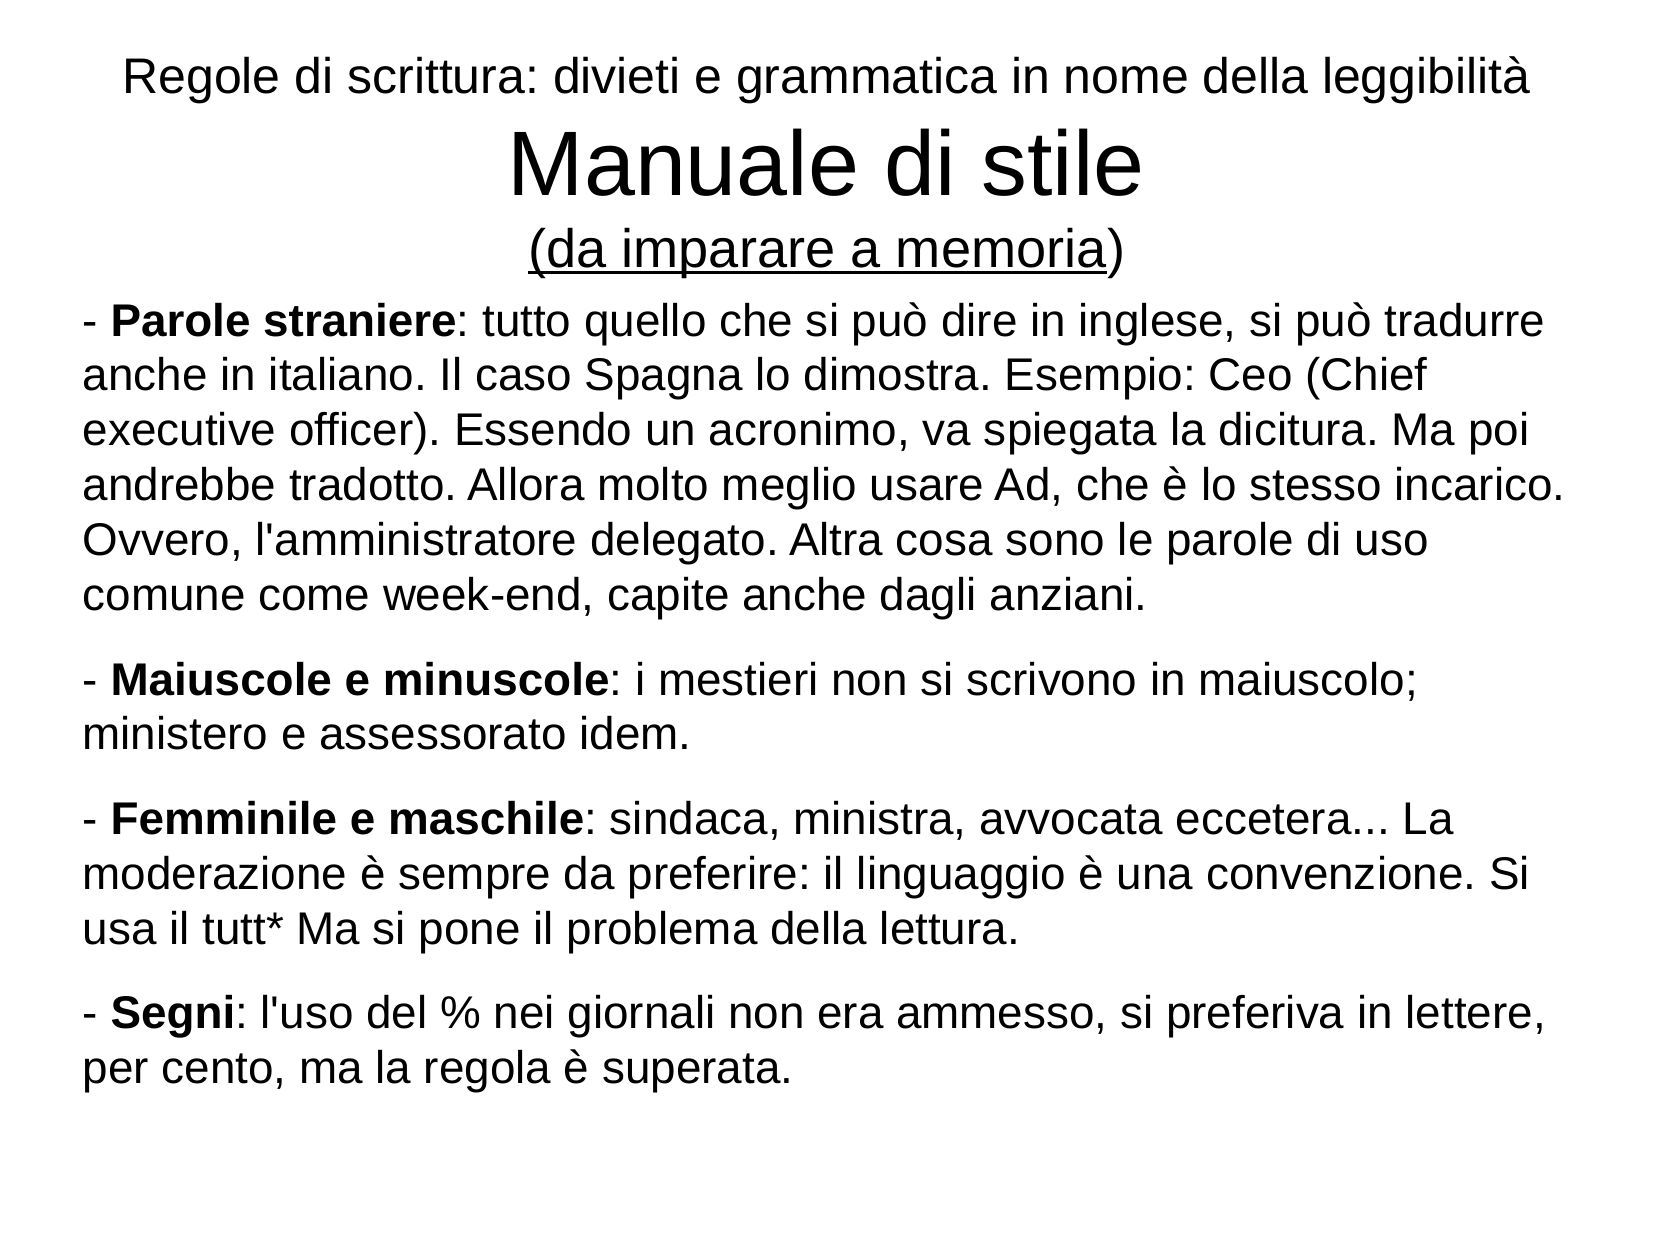

# Regole di scrittura: divieti e grammatica in nome della leggibilità Manuale di stile (da imparare a memoria)
- Parole straniere: tutto quello che si può dire in inglese, si può tradurre anche in italiano. Il caso Spagna lo dimostra. Esempio: Ceo (Chief executive officer). Essendo un acronimo, va spiegata la dicitura. Ma poi andrebbe tradotto. Allora molto meglio usare Ad, che è lo stesso incarico. Ovvero, l'amministratore delegato. Altra cosa sono le parole di uso comune come week-end, capite anche dagli anziani.
- Maiuscole e minuscole: i mestieri non si scrivono in maiuscolo; ministero e assessorato idem.
- Femminile e maschile: sindaca, ministra, avvocata eccetera... La moderazione è sempre da preferire: il linguaggio è una convenzione. Si usa il tutt* Ma si pone il problema della lettura.
- Segni: l'uso del % nei giornali non era ammesso, si preferiva in lettere, per cento, ma la regola è superata.